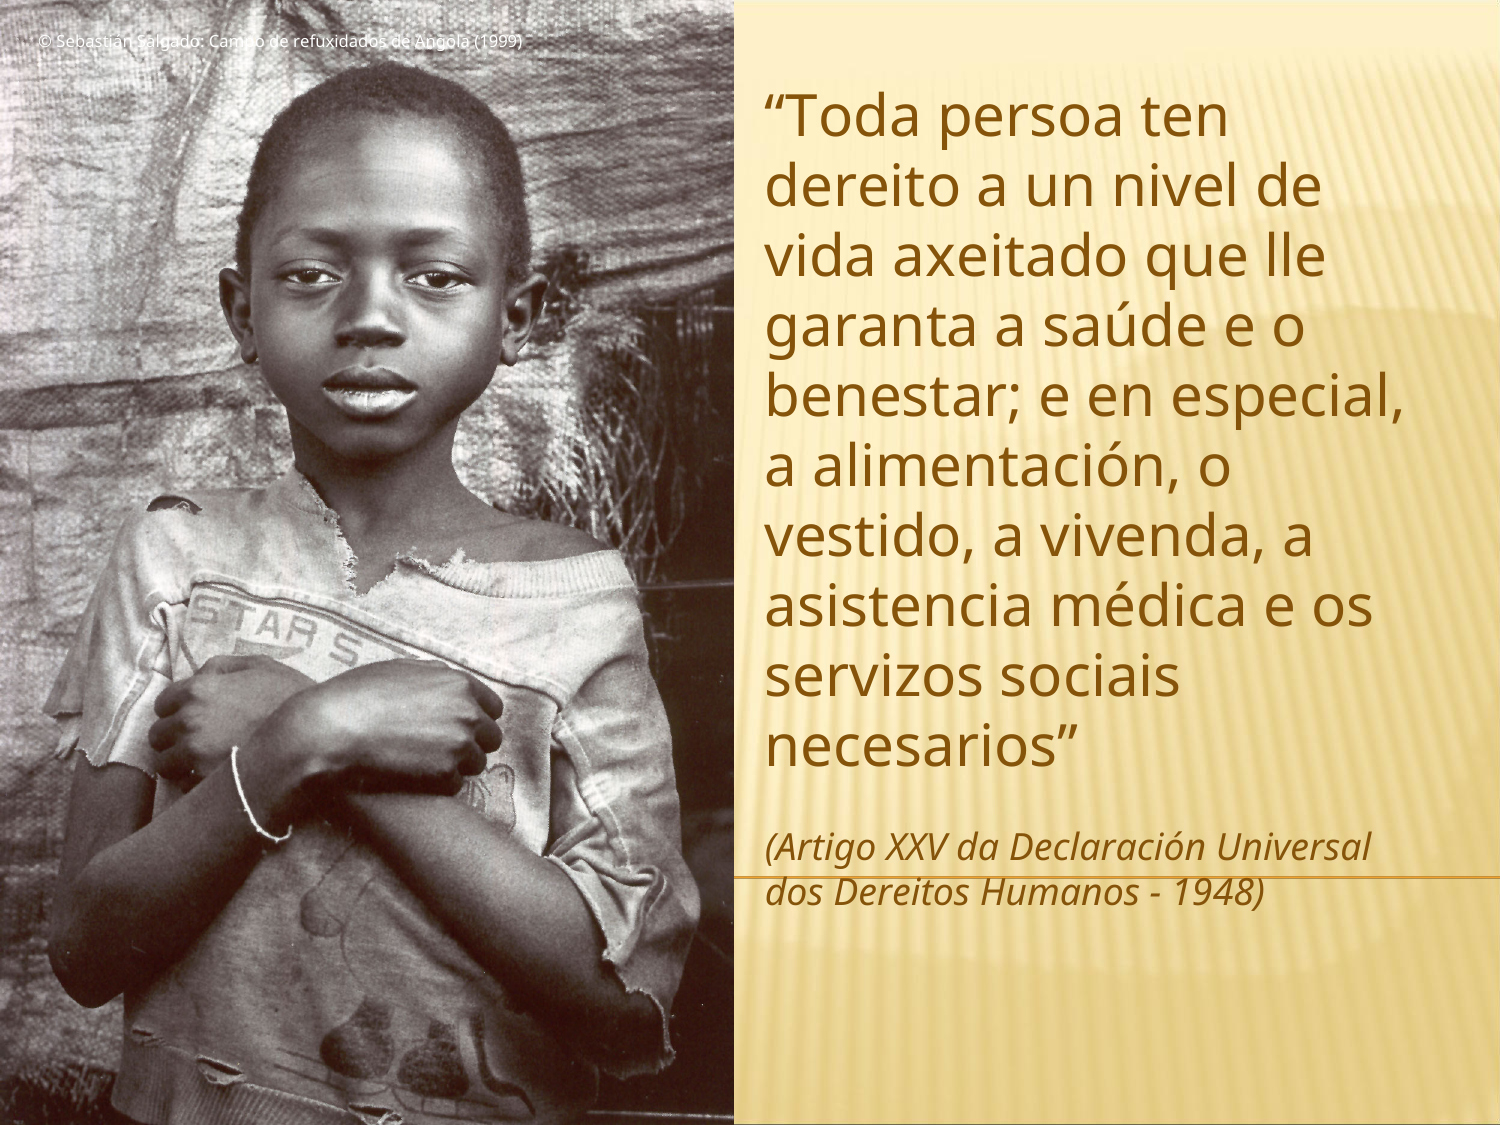

© Sebastián Salgado: Campo de refuxidados de Angola (1999)
“Toda persoa ten dereito a un nivel de vida axeitado que lle garanta a saúde e o benestar; e en especial, a alimentación, o vestido, a vivenda, a asistencia médica e os servizos sociais necesarios”
(Artigo XXV da Declaración Universal dos Dereitos Humanos - 1948)